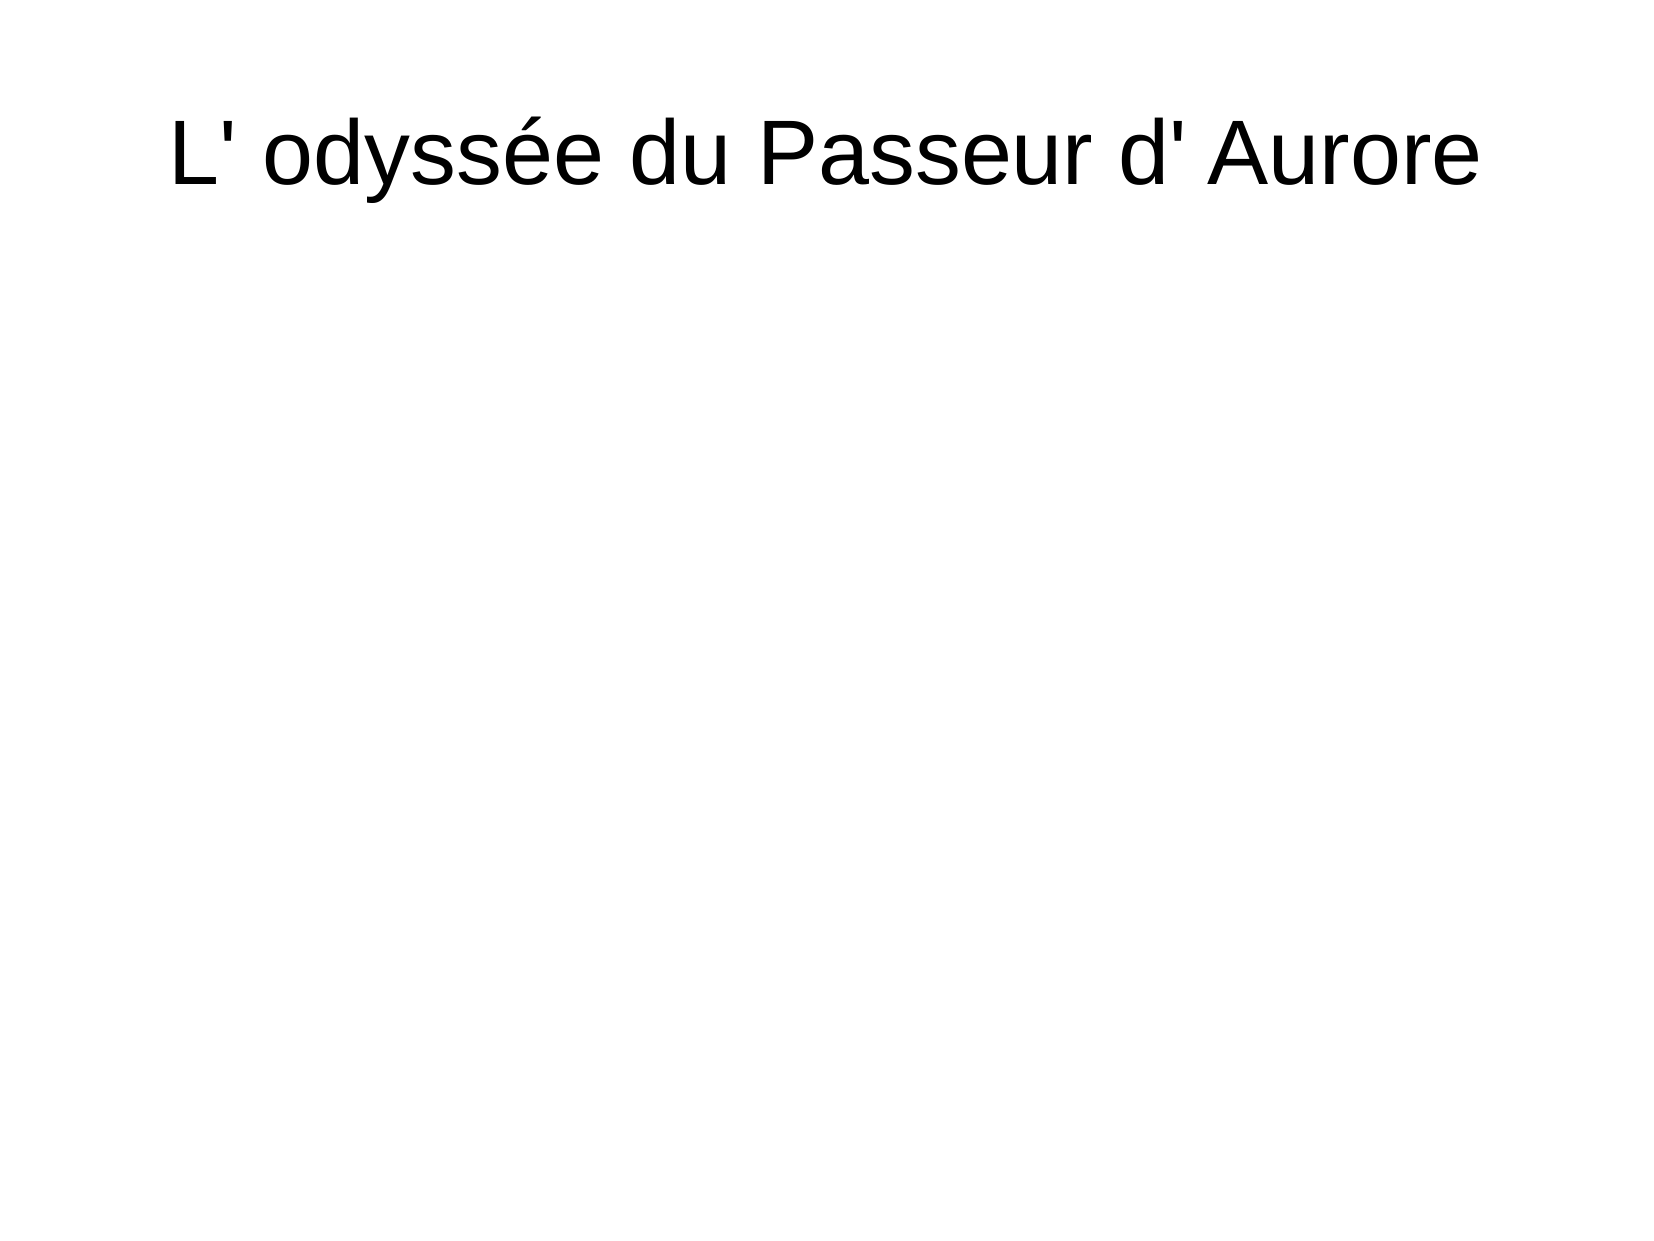

# L' odyssée du Passeur d' Aurore